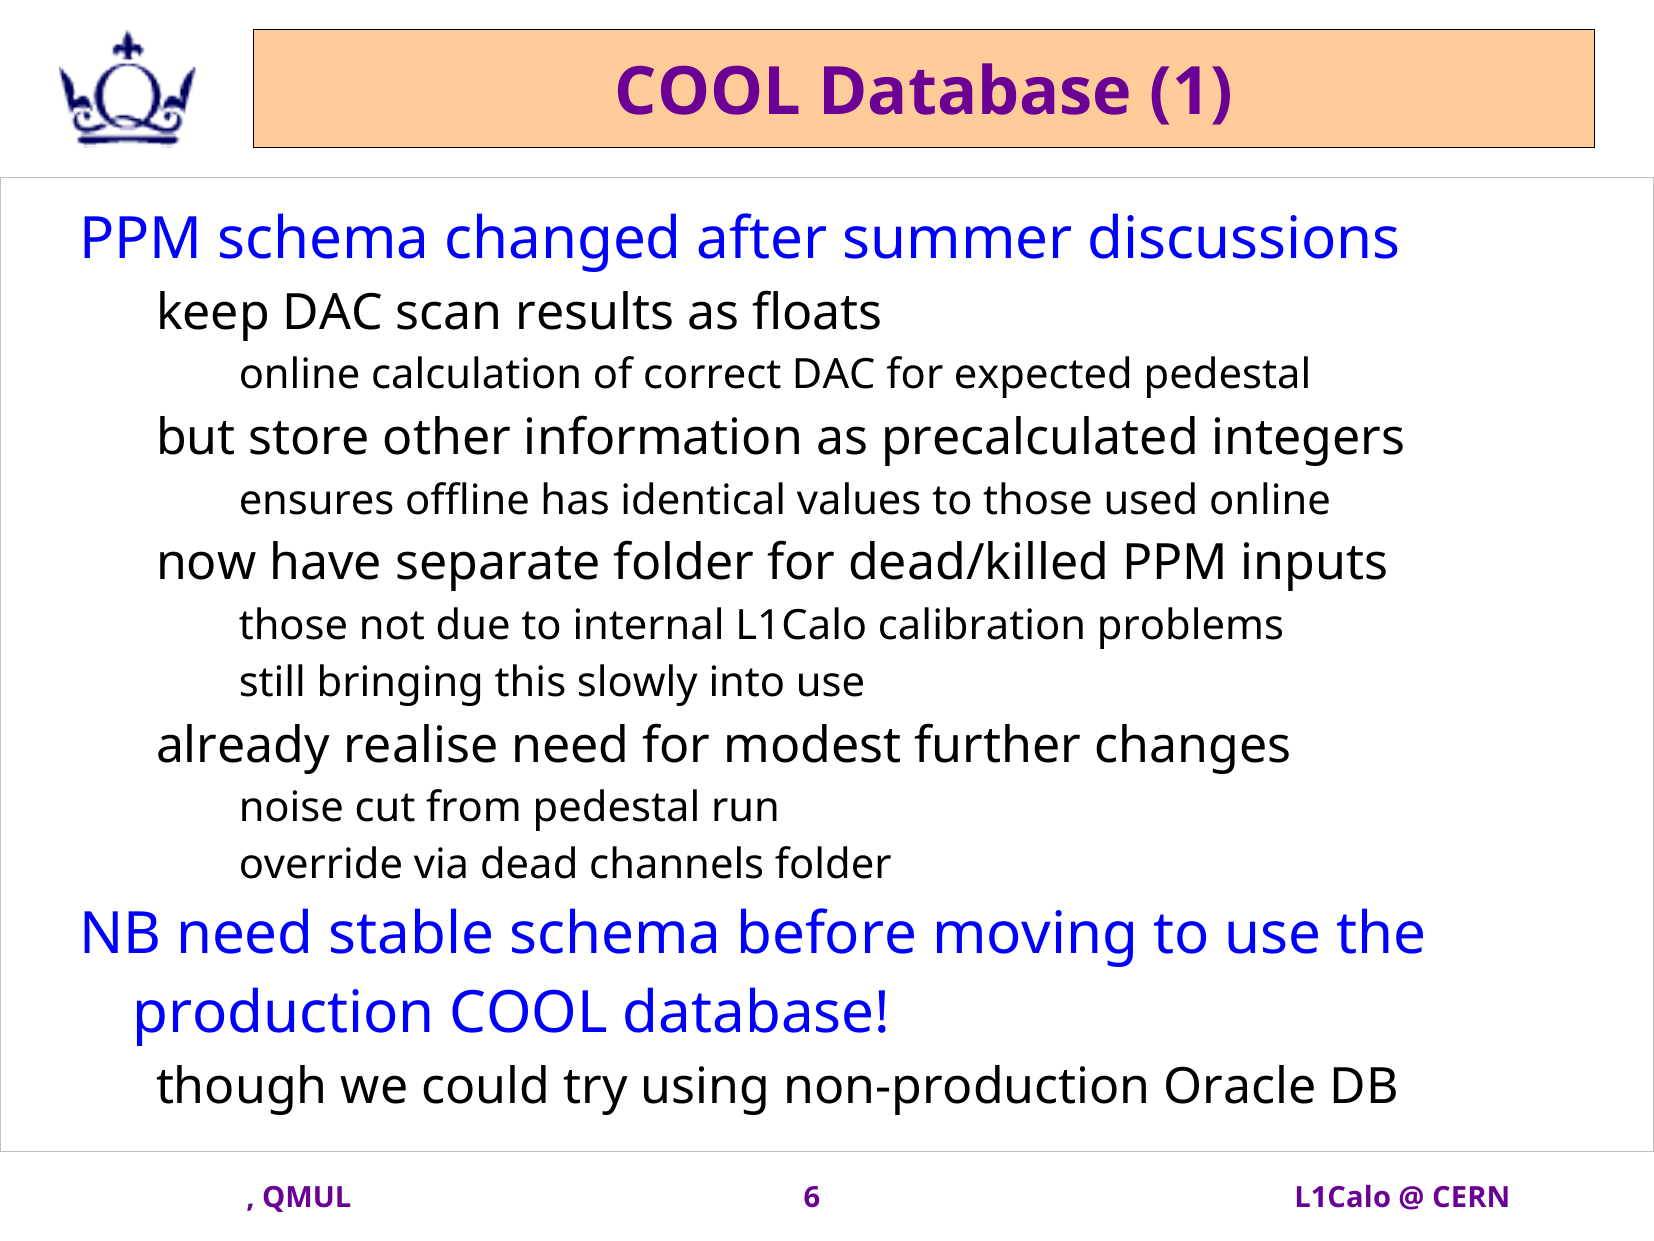

# COOL Database (1)
PPM schema changed after summer discussions
keep DAC scan results as floats
online calculation of correct DAC for expected pedestal
but store other information as precalculated integers
ensures offline has identical values to those used online
now have separate folder for dead/killed PPM inputs
those not due to internal L1Calo calibration problems
still bringing this slowly into use
already realise need for modest further changes
noise cut from pedestal run
override via dead channels folder
NB need stable schema before moving to use the production COOL database!
though we could try using non-production Oracle DB